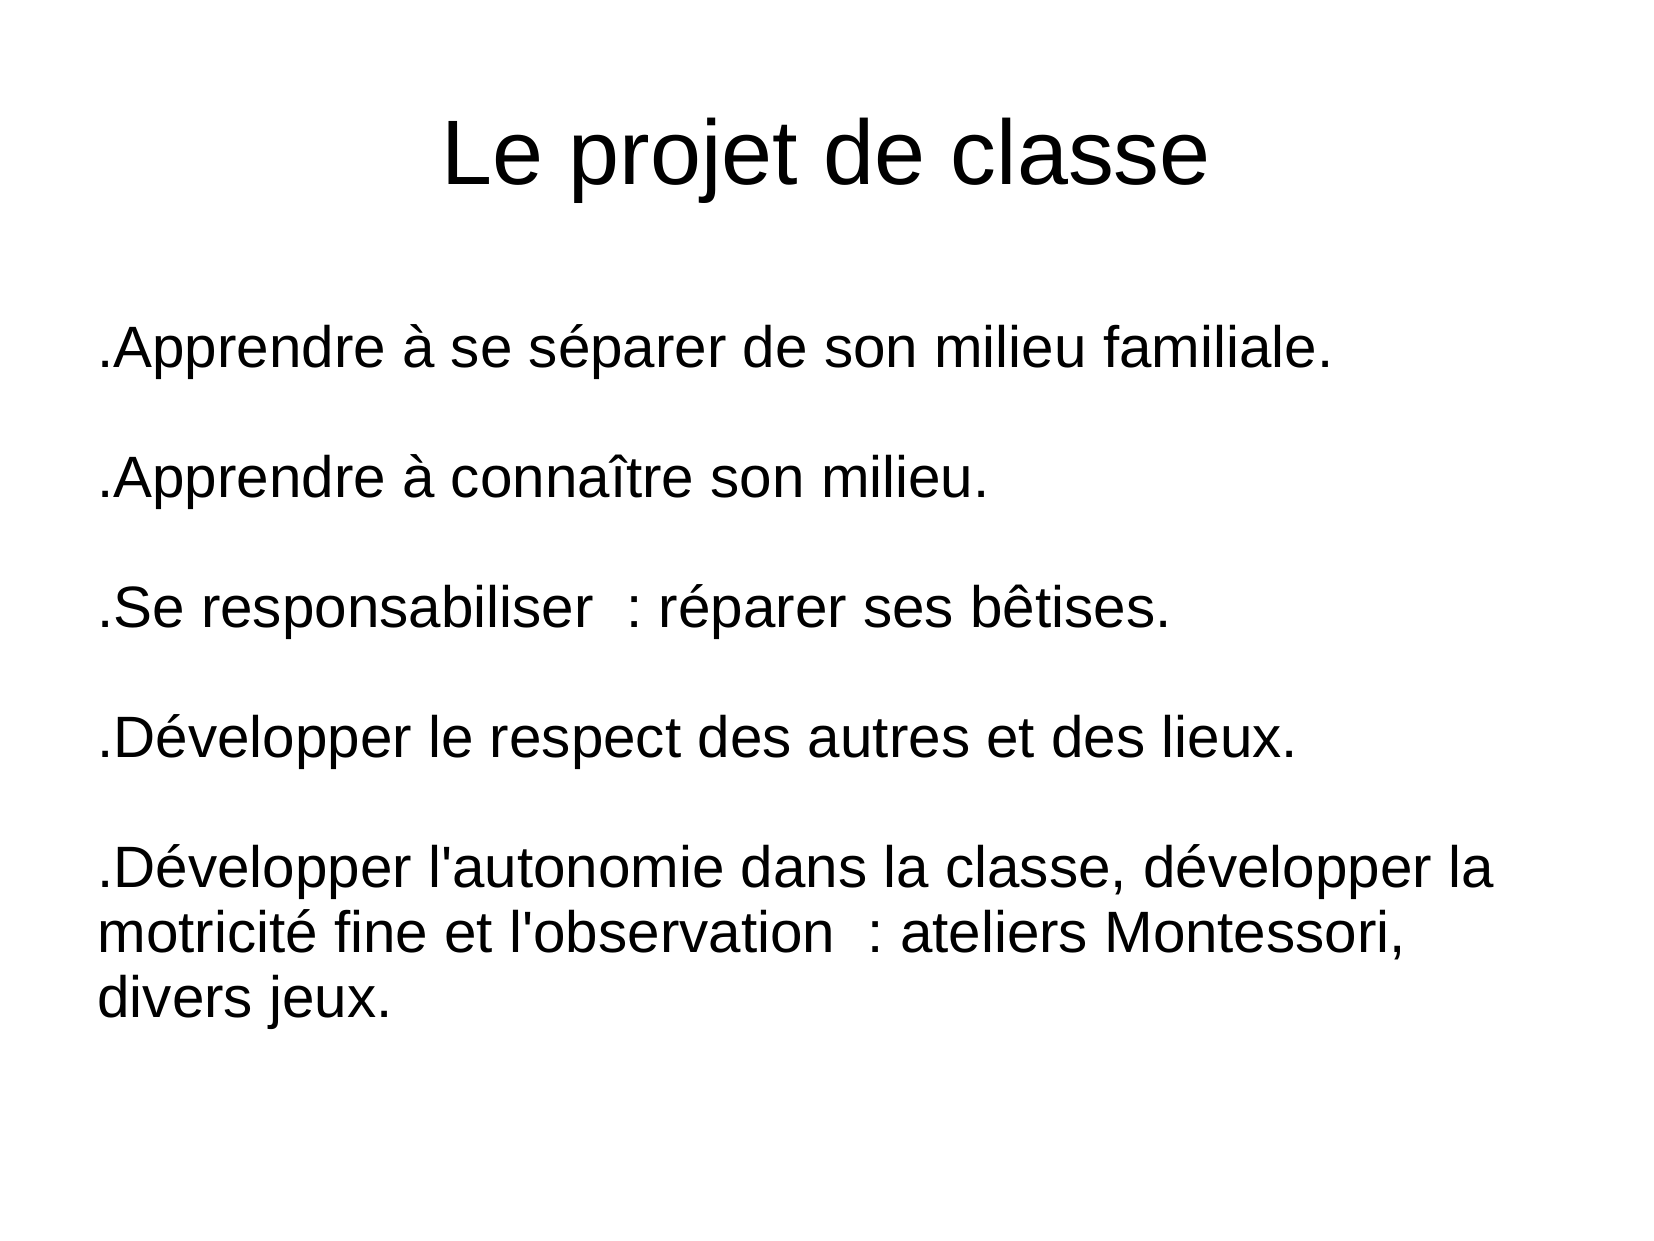

# Le projet de classe
.Apprendre à se séparer de son milieu familiale.
.Apprendre à connaître son milieu.
.Se responsabiliser  : réparer ses bêtises.
.Développer le respect des autres et des lieux.
.Développer l'autonomie dans la classe, développer la motricité fine et l'observation  : ateliers Montessori, divers jeux.